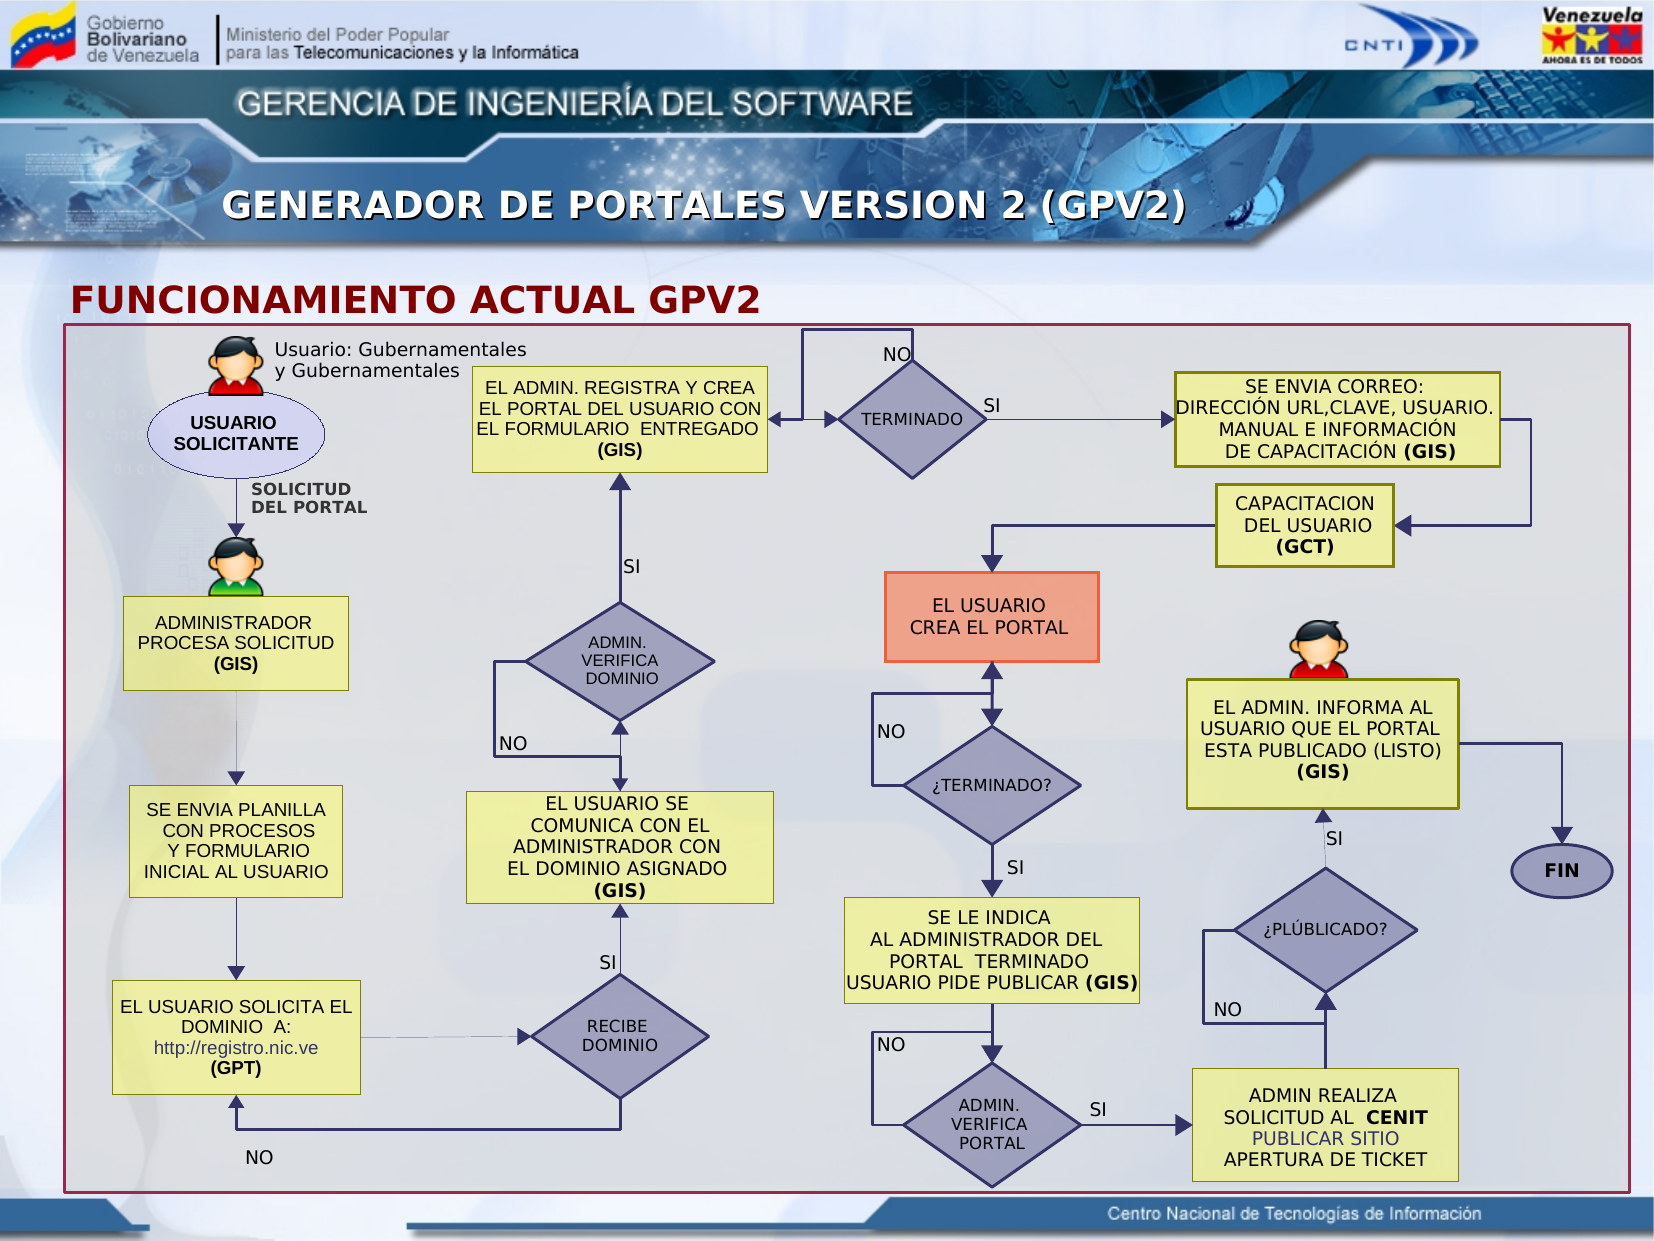

GENERADOR DE PORTALES VERSION 2 (GPV2)
 FUNCIONAMIENTO ACTUAL GPV2
Usuario: Gubernamentales
y Gubernamentales
NO
TERMINADO
EL ADMIN. REGISTRA Y CREA
 EL PORTAL DEL USUARIO CON
EL FORMULARIO ENTREGADO
(GIS)
SE ENVIA CORREO:
DIRECCIÓN URL,CLAVE, USUARIO.
MANUAL E INFORMACIÓN
 DE CAPACITACIÓN (GIS)
SI
USUARIO
SOLICITANTE
SOLICITUD
DEL PORTAL
CAPACITACION
 DEL USUARIO
(GCT)
SI
EL USUARIO
CREA EL PORTAL
ADMINISTRADOR
PROCESA SOLICITUD
(GIS)
ADMIN.
VERIFICA
 DOMINIO
EL ADMIN. INFORMA AL USUARIO QUE EL PORTAL
ESTA PUBLICADO (LISTO) (GIS)
NO
NO
¿TERMINADO?
SE ENVIA PLANILLA
 CON PROCESOS
 Y FORMULARIO
INICIAL AL USUARIO
EL USUARIO SE
COMUNICA CON EL
ADMINISTRADOR CON
EL DOMINIO ASIGNADO
(GIS)
SI
FIN
SI
¿PLÚBLICADO?
SE LE INDICA
AL ADMINISTRADOR DEL
PORTAL TERMINADO
USUARIO PIDE PUBLICAR (GIS)
SI
RECIBE
DOMINIO
EL USUARIO SOLICITA EL DOMINIO A:
http://registro.nic.ve
(GPT)
NO
NO
ADMIN.
VERIFICA
PORTAL
ADMIN REALIZA
SOLICITUD AL CENIT
PUBLICAR SITIO
APERTURA DE TICKET
SI
NO